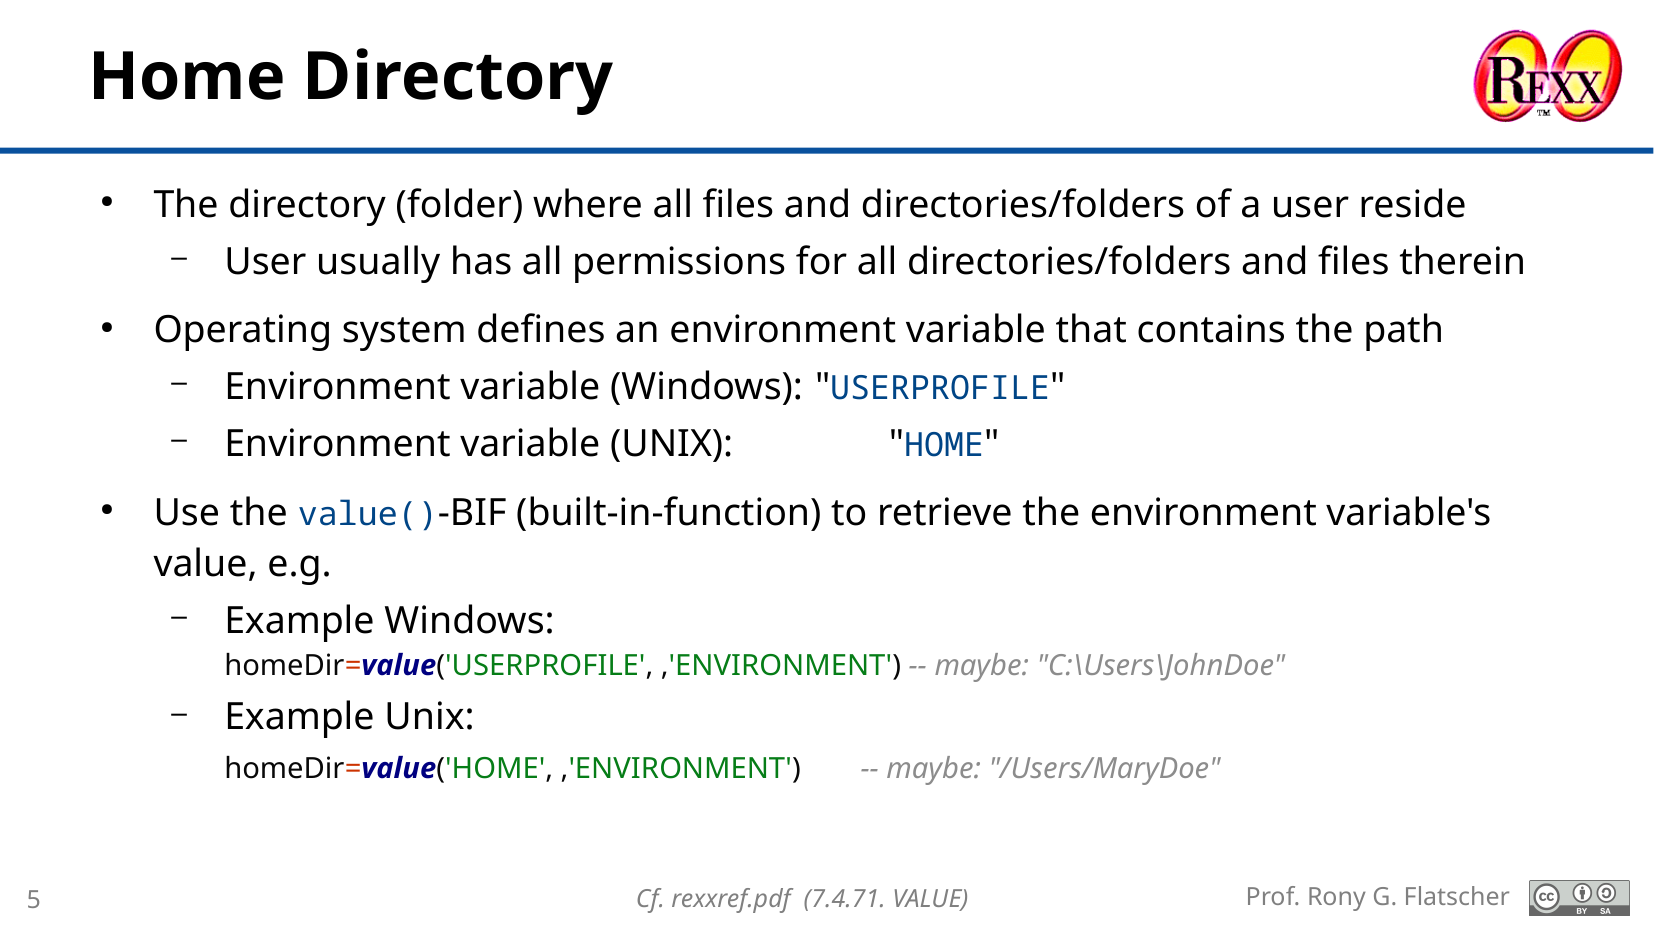

# Home Directory
The directory (folder) where all files and directories/folders of a user reside
User usually has all permissions for all directories/folders and files therein
Operating system defines an environment variable that contains the path
Environment variable (Windows):	"USERPROFILE"
Environment variable (UNIX): 		"HOME"
Use the value()-BIF (built-in-function) to retrieve the environment variable's value, e.g.
Example Windows:
homeDir=value('USERPROFILE', ,'ENVIRONMENT') -- maybe: "C:\Users\JohnDoe"
Example Unix:
homeDir=value('HOME', ,'ENVIRONMENT') -- maybe: "/Users/MaryDoe"
Cf. rexxref.pdf (7.4.71. VALUE)